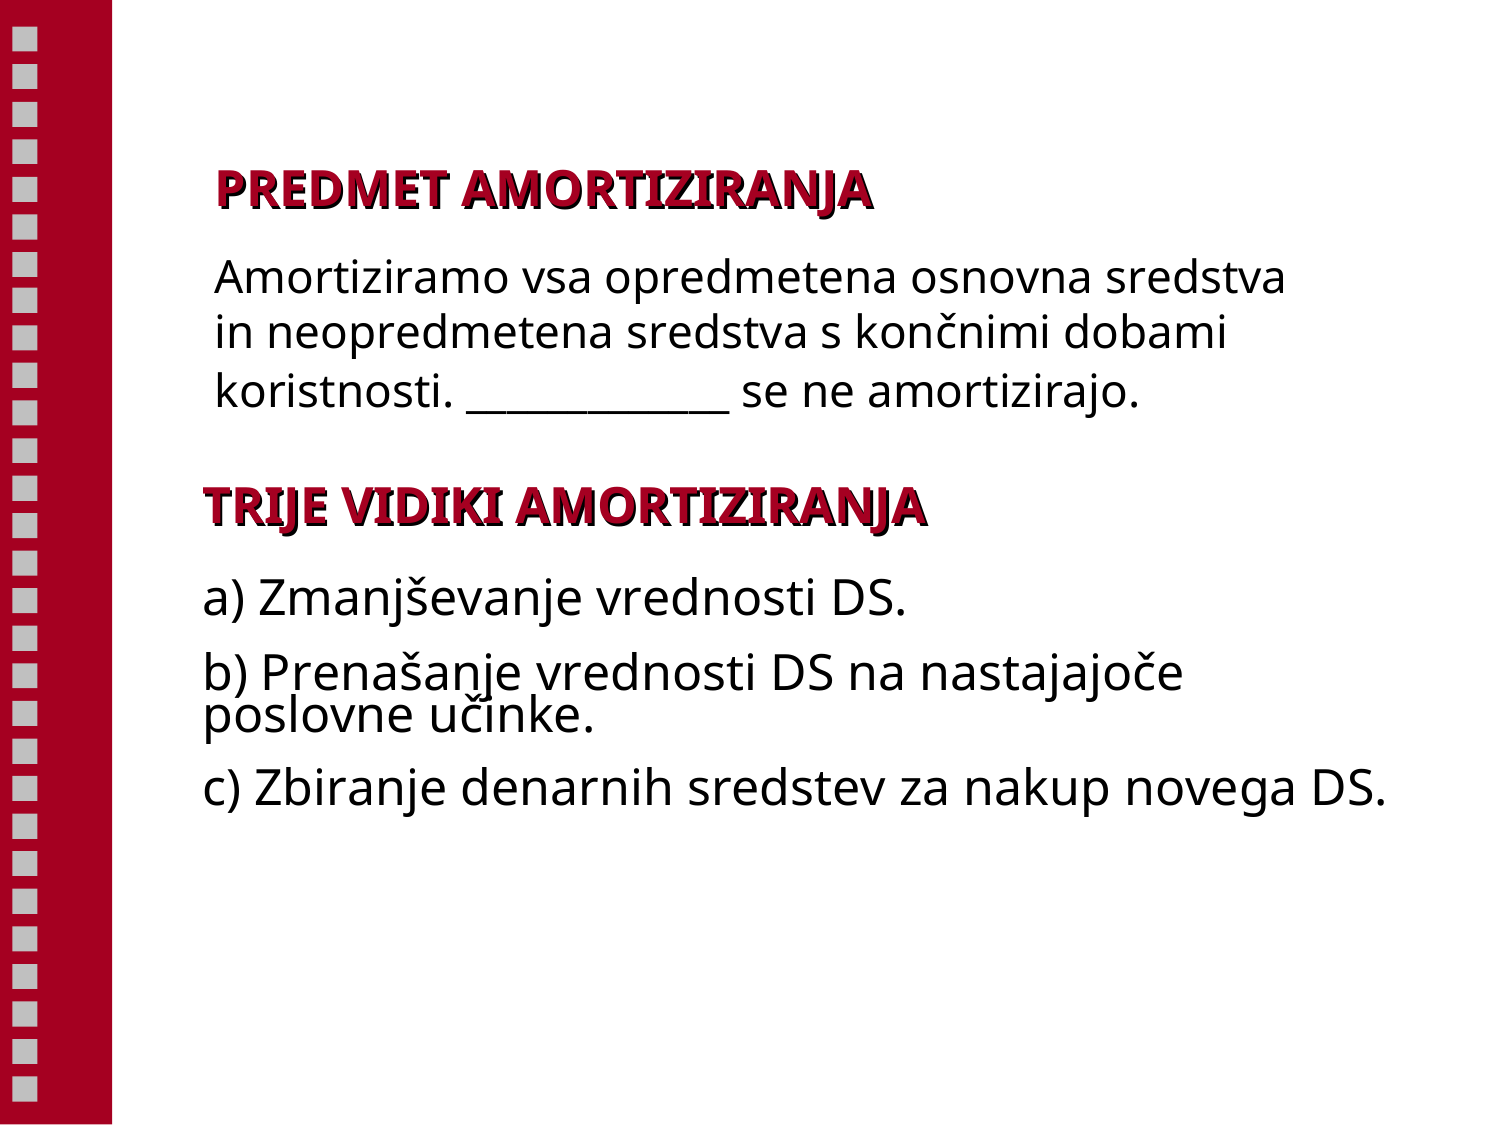

PREDMET AMORTIZIRANJA
Amortiziramo vsa opredmetena osnovna sredstva in neopredmetena sredstva s končnimi dobami koristnosti. _____________ se ne amortizirajo.
TRIJE VIDIKI AMORTIZIRANJA
a) Zmanjševanje vrednosti DS.
b) Prenašanje vrednosti DS na nastajajoče poslovne učinke.
c) Zbiranje denarnih sredstev za nakup novega DS.